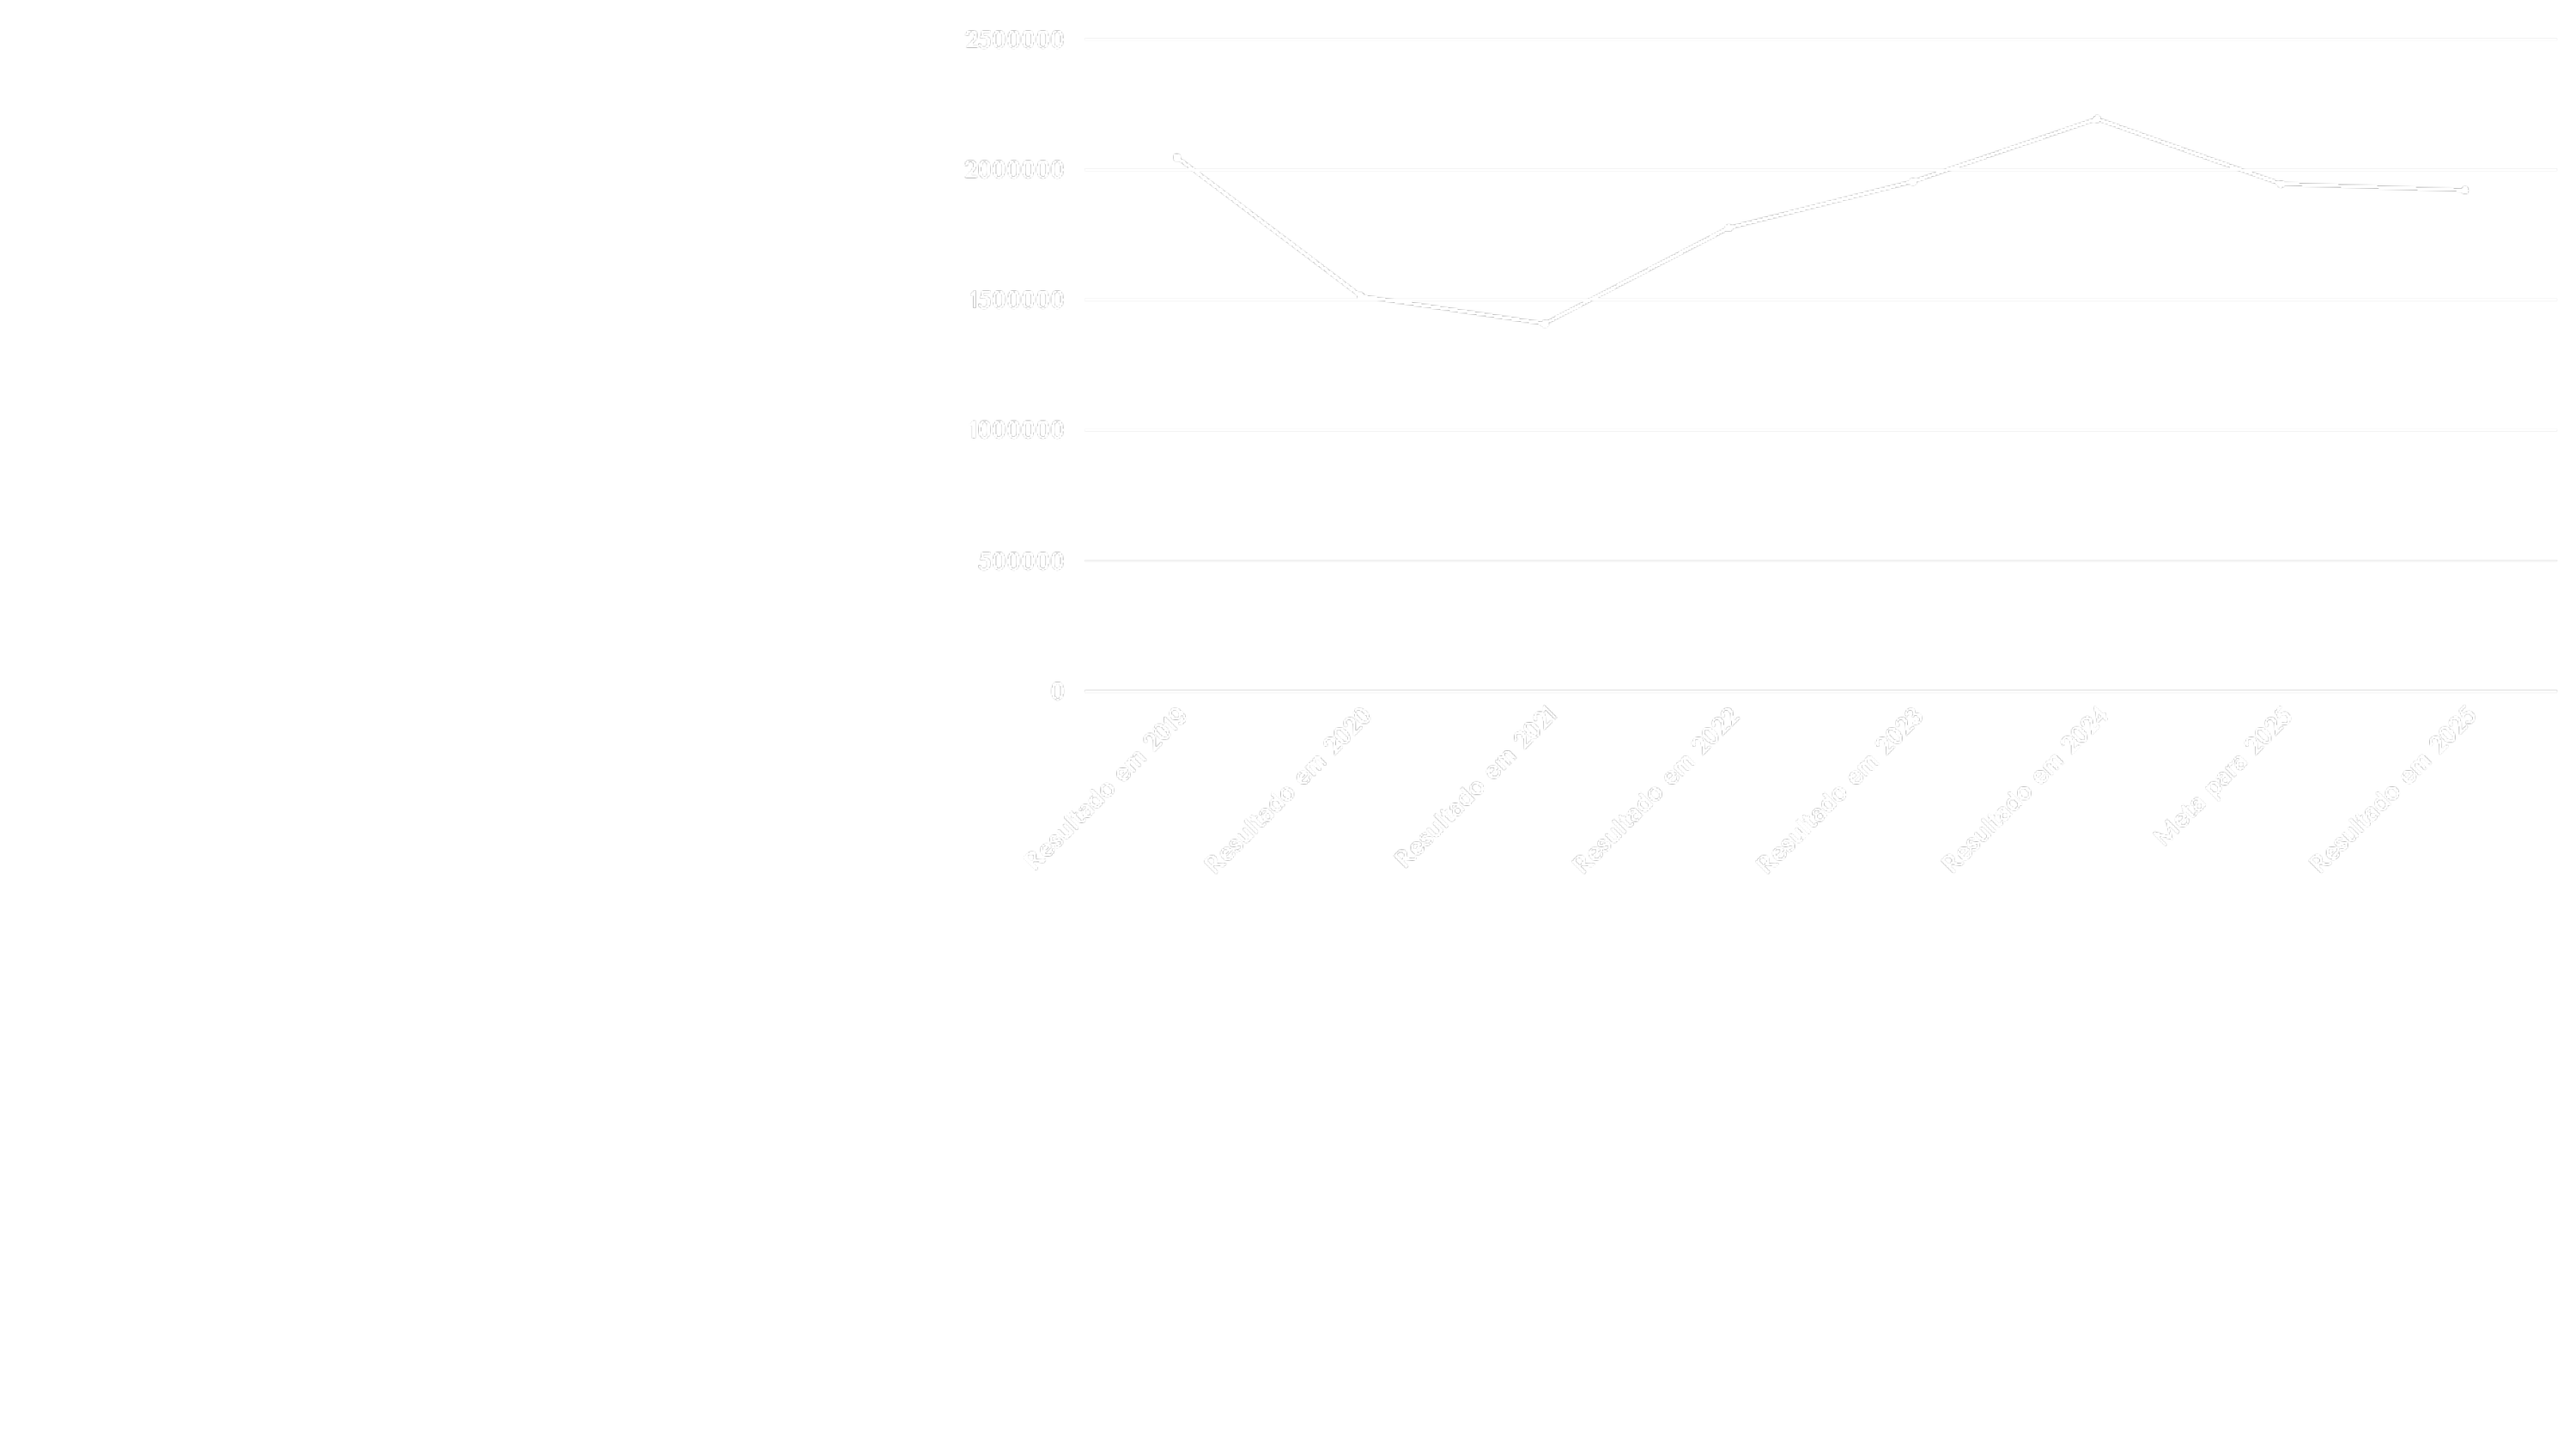

Indicador - Consumo de Energia Elétrica – CEE
Unidade de medida: kWh.
Definição da Meta: Reduzir o consumo em 2024 em 0,5% comparando com o ano de 2019
Resultado em 2019 - 2.047.307
Resultado em 2020 - 1.514.890
Resultado em 2021 - 1.409.305
Resultado em 2022 - 1.776.697,68
Resultado em 2023 - 1.954.036,07
Resultado em 2024 - 2.194.395,90
Meta para 2025 - 1.944.941
Resultado em 2025 - 1.921.177,07